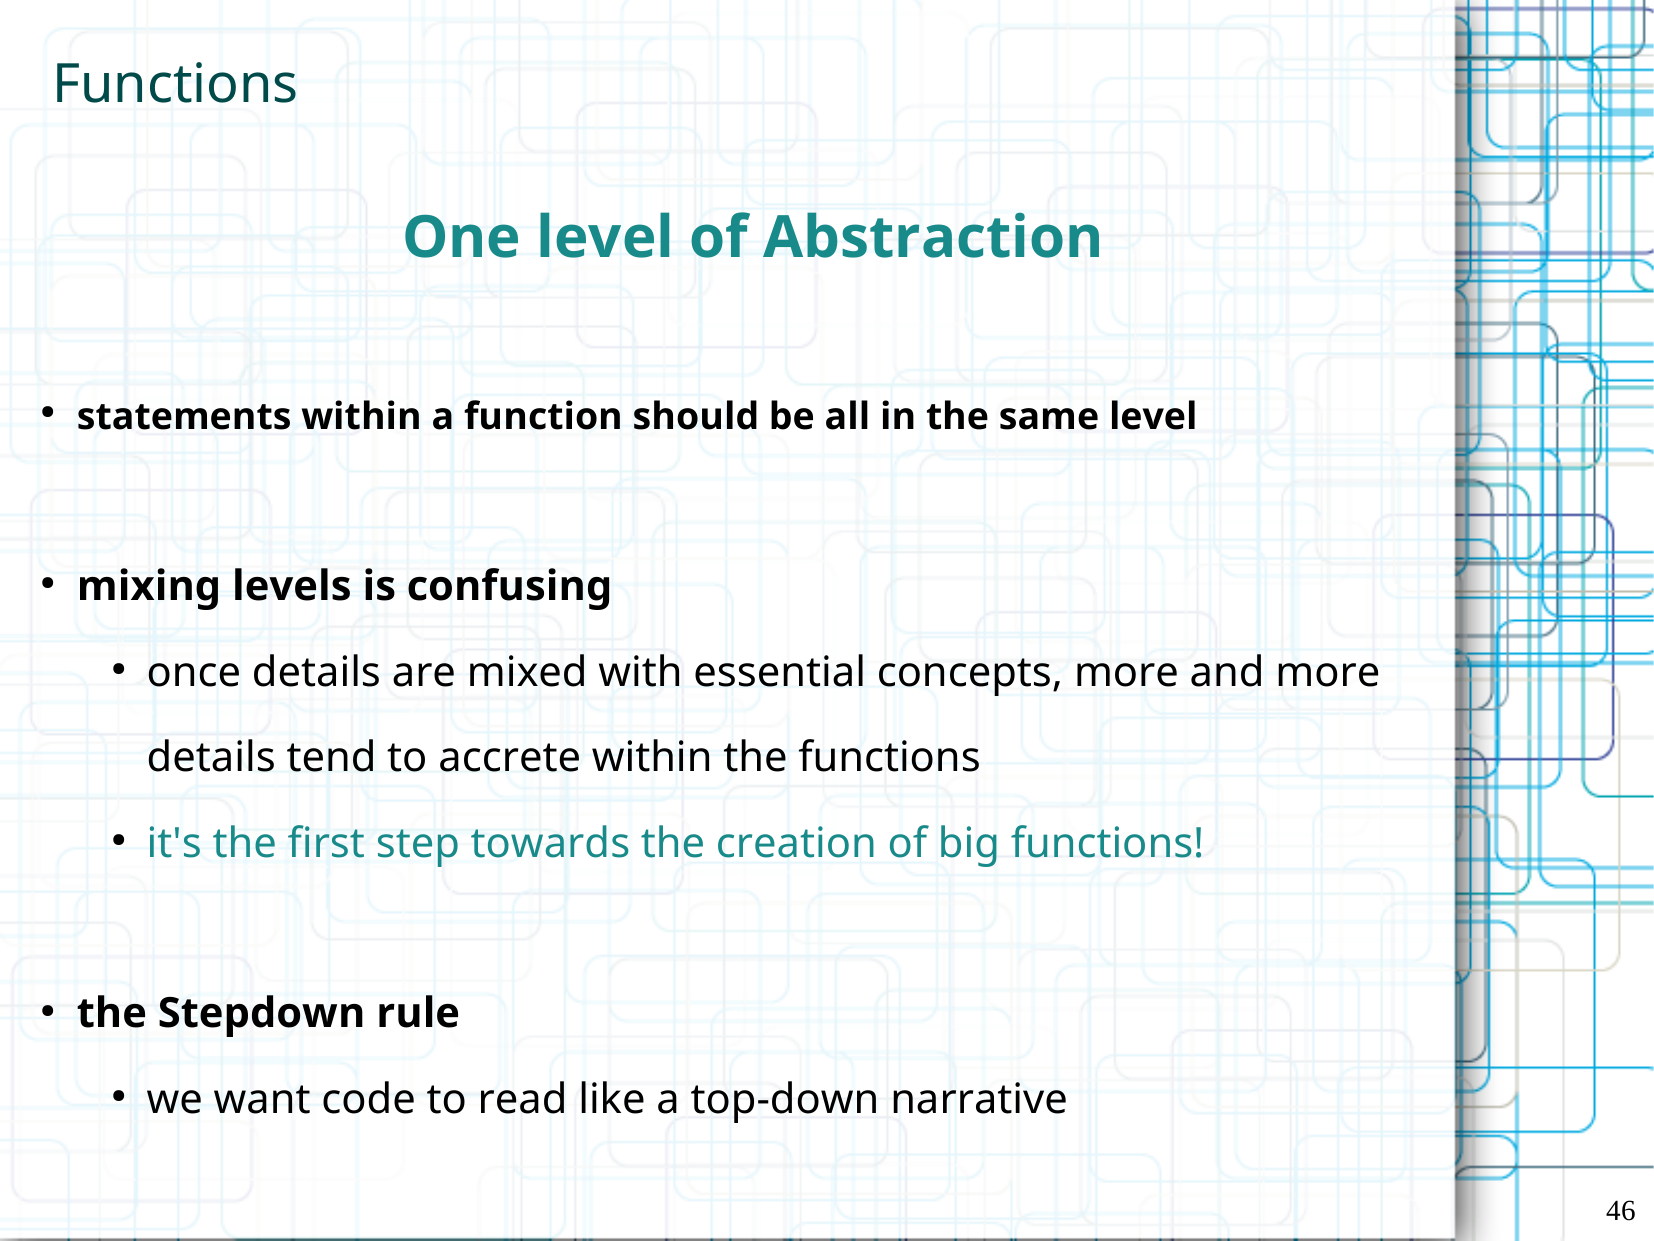

Functions
One level of Abstraction
 statements within a function should be all in the same level
 mixing levels is confusing
once details are mixed with essential concepts, more and more details tend to accrete within the functions
it's the first step towards the creation of big functions!
 the Stepdown rule
we want code to read like a top-down narrative
46